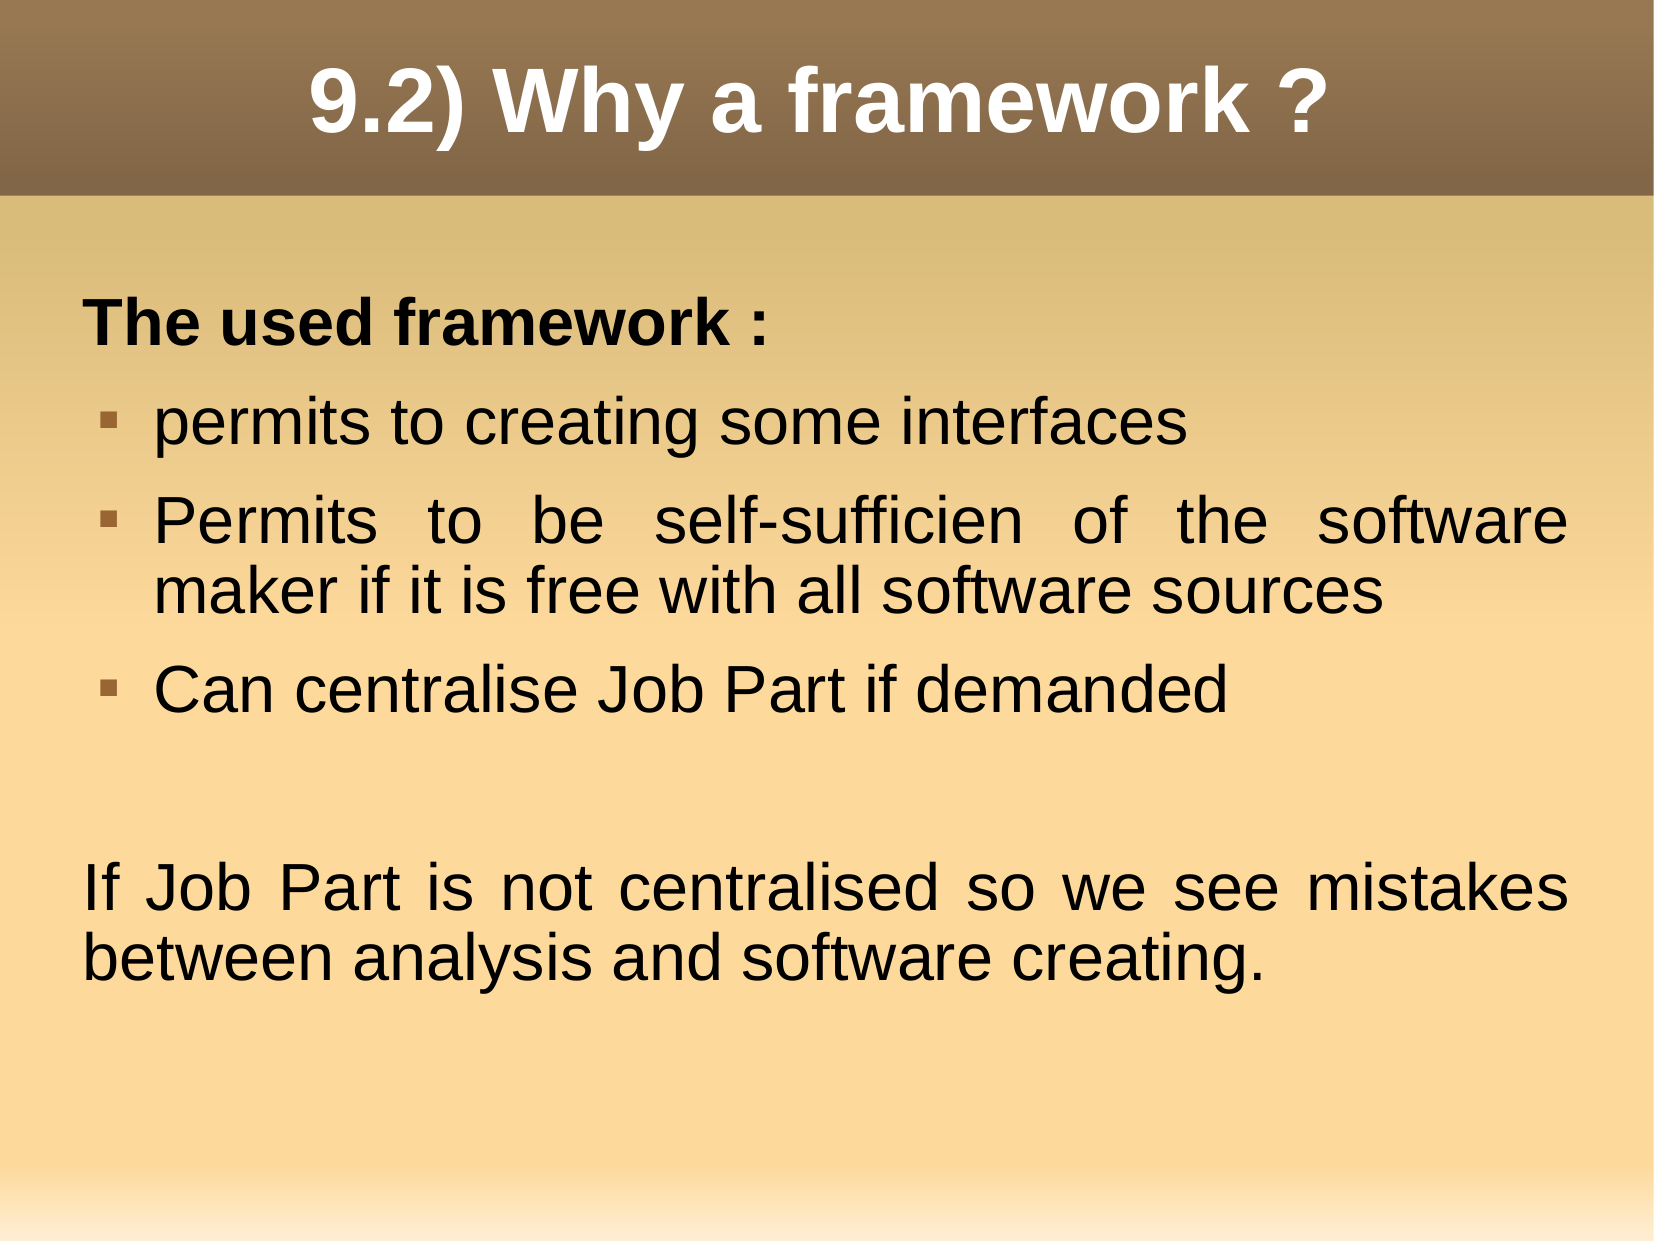

# 9.2) Why a framework ?
The used framework :
permits to creating some interfaces
Permits to be self-sufficien of the software maker if it is free with all software sources
Can centralise Job Part if demanded
If Job Part is not centralised so we see mistakes between analysis and software creating.